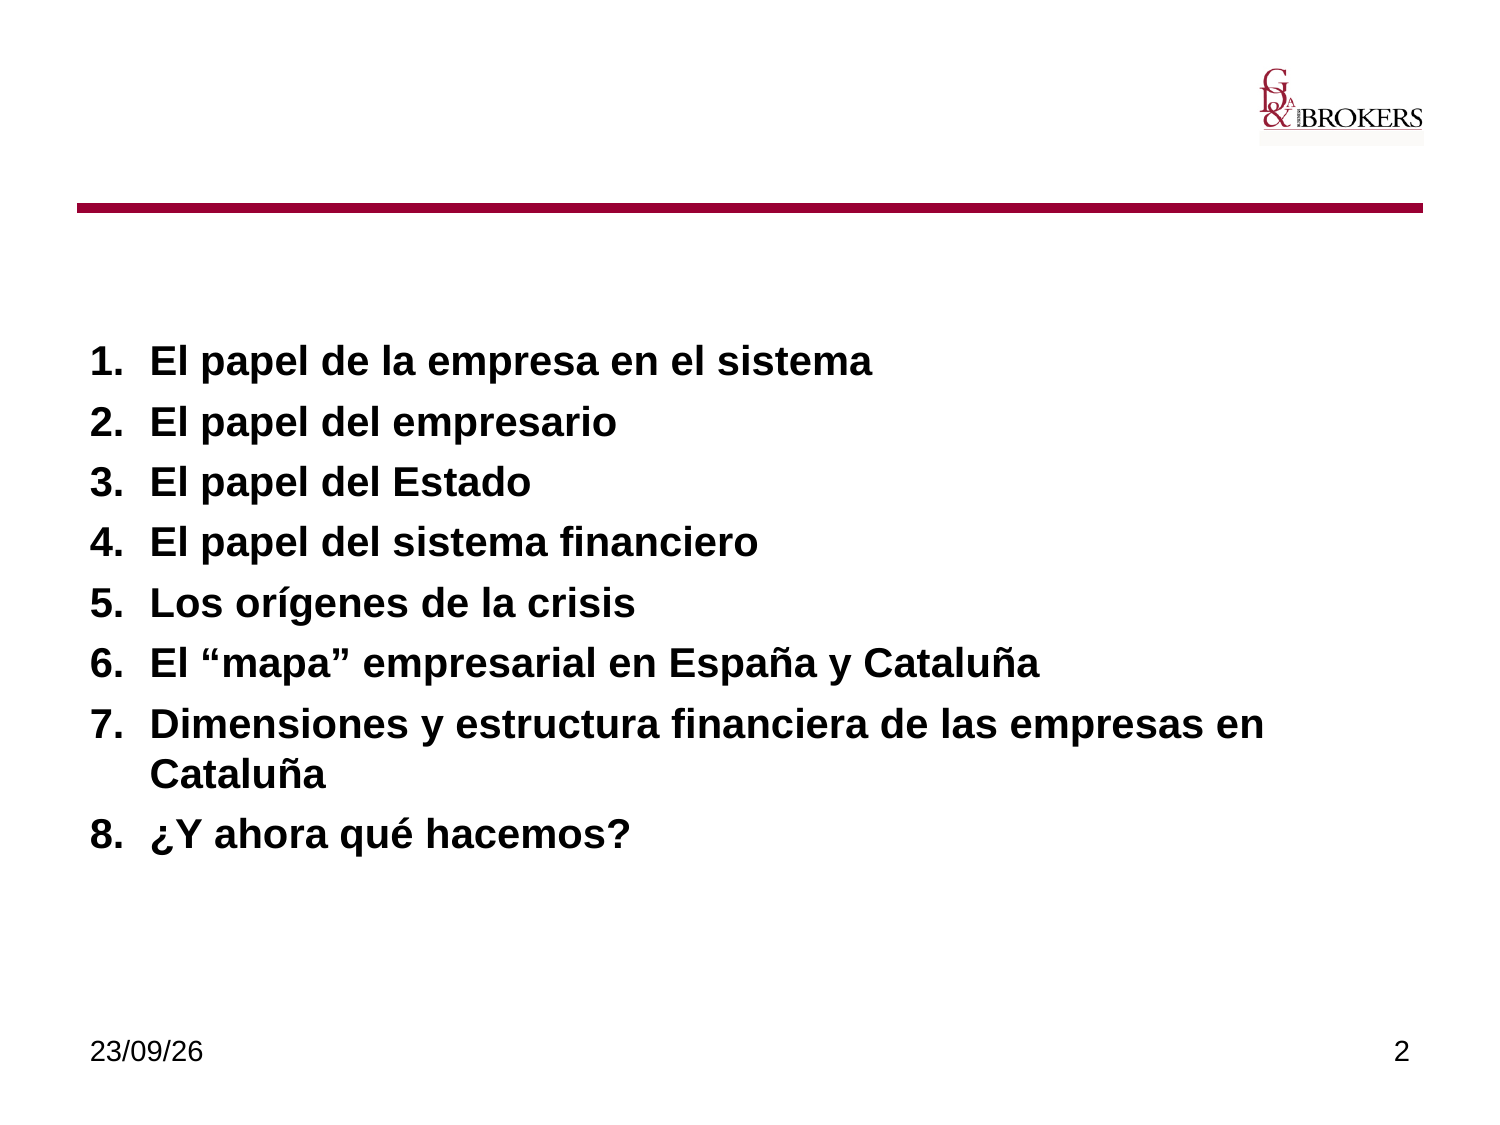

#
El papel de la empresa en el sistema
El papel del empresario
El papel del Estado
El papel del sistema financiero
Los orígenes de la crisis
El “mapa” empresarial en España y Cataluña
Dimensiones y estructura financiera de las empresas en Cataluña
¿Y ahora qué hacemos?
2